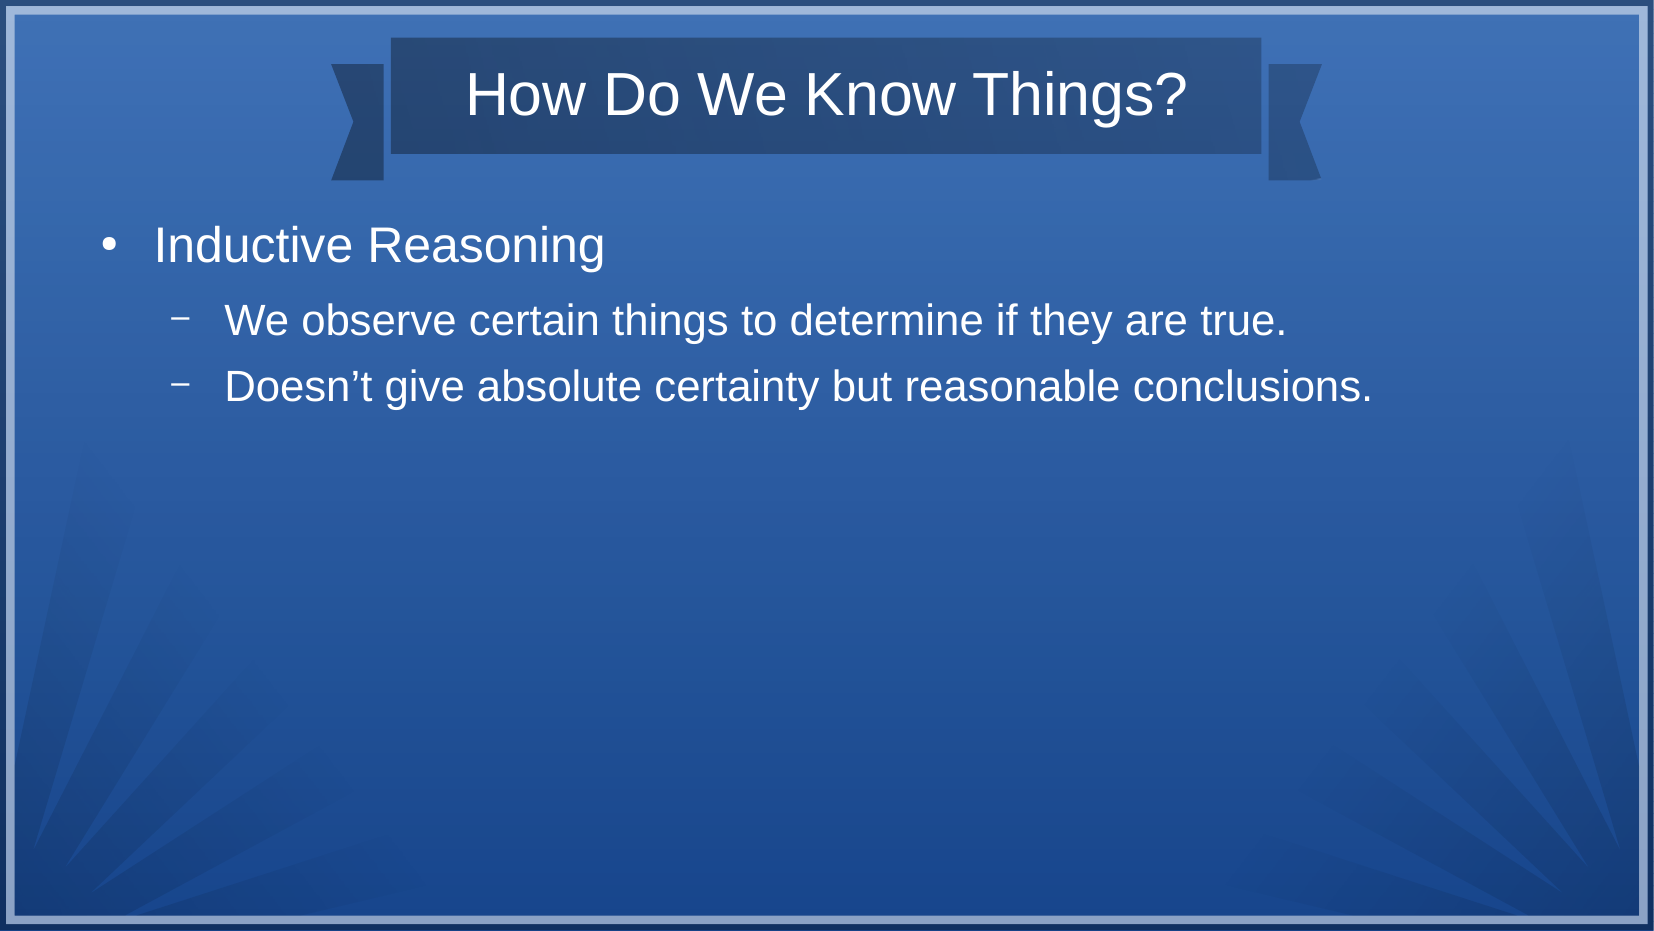

# How Do We Know Things?
Inductive Reasoning
We observe certain things to determine if they are true.
Doesn’t give absolute certainty but reasonable conclusions.